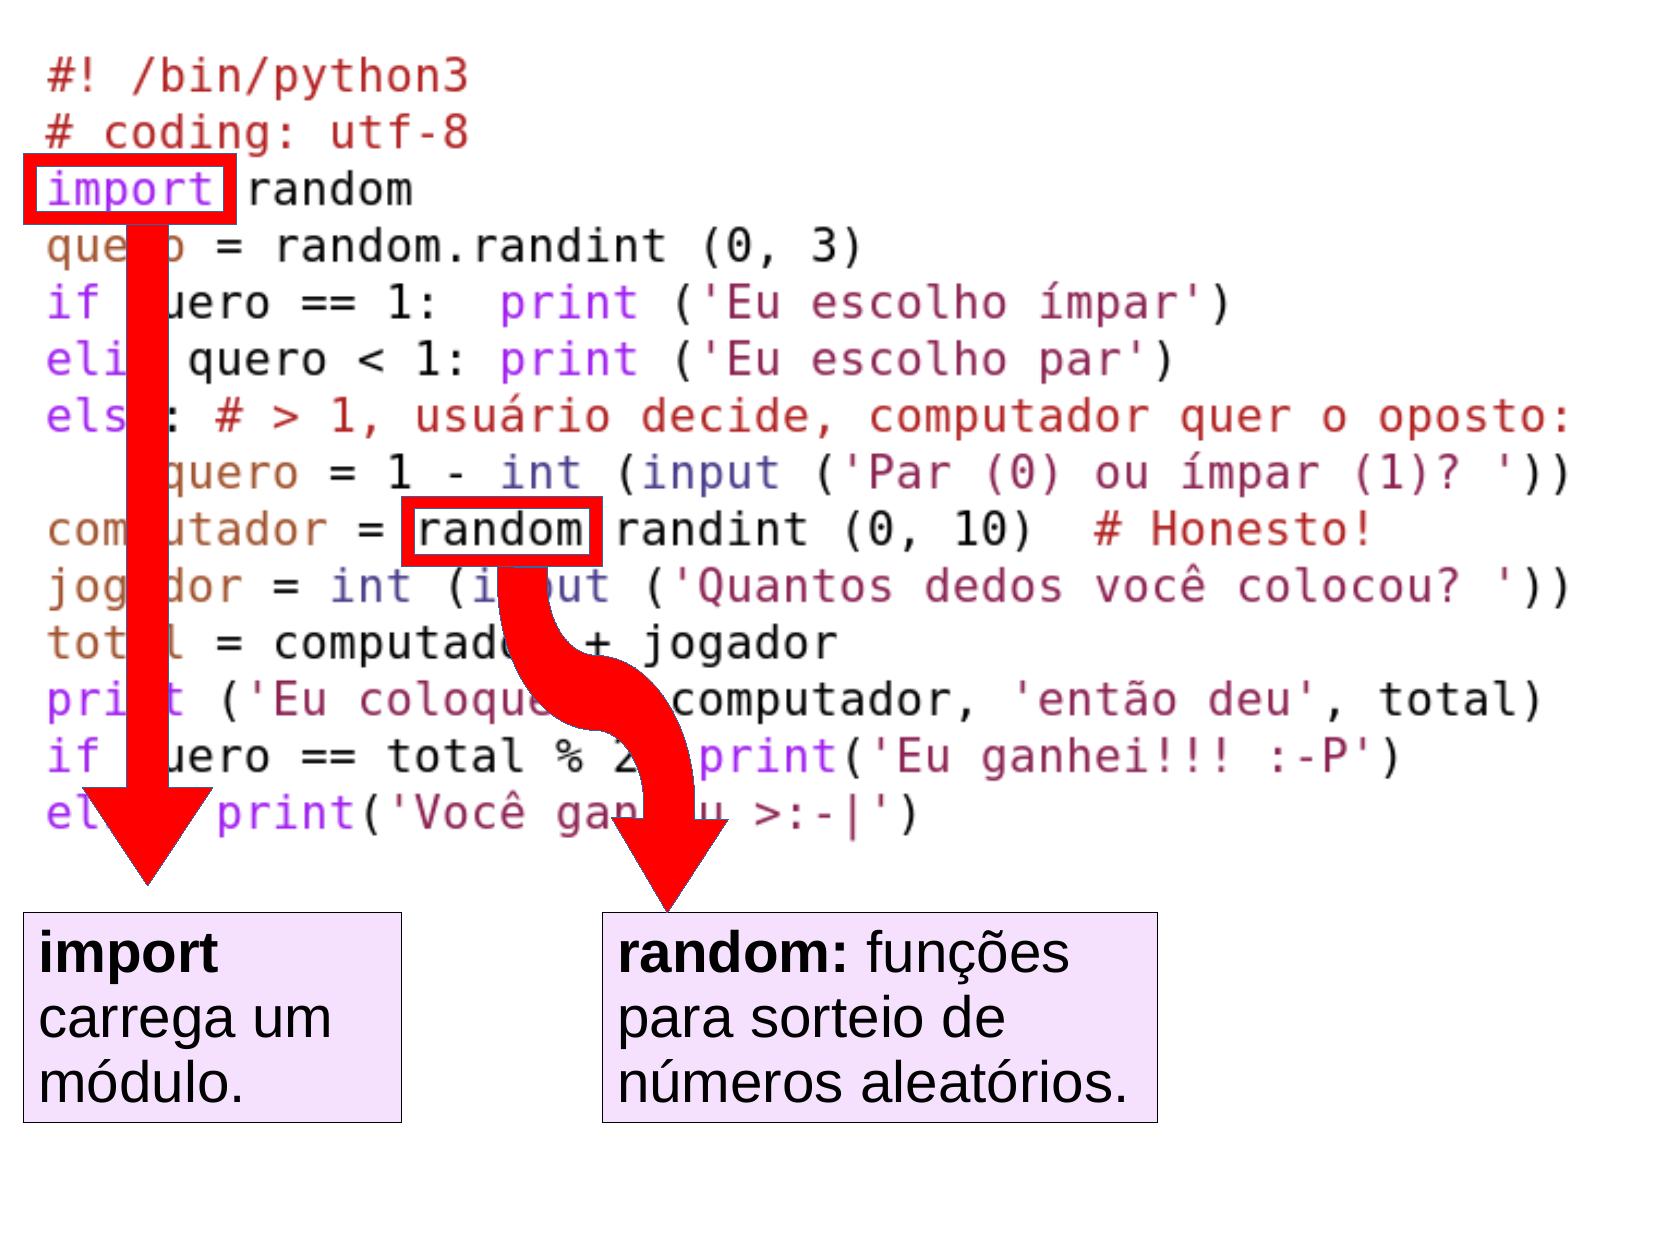

import carrega um módulo.
random: funções para sorteio de números aleatórios.